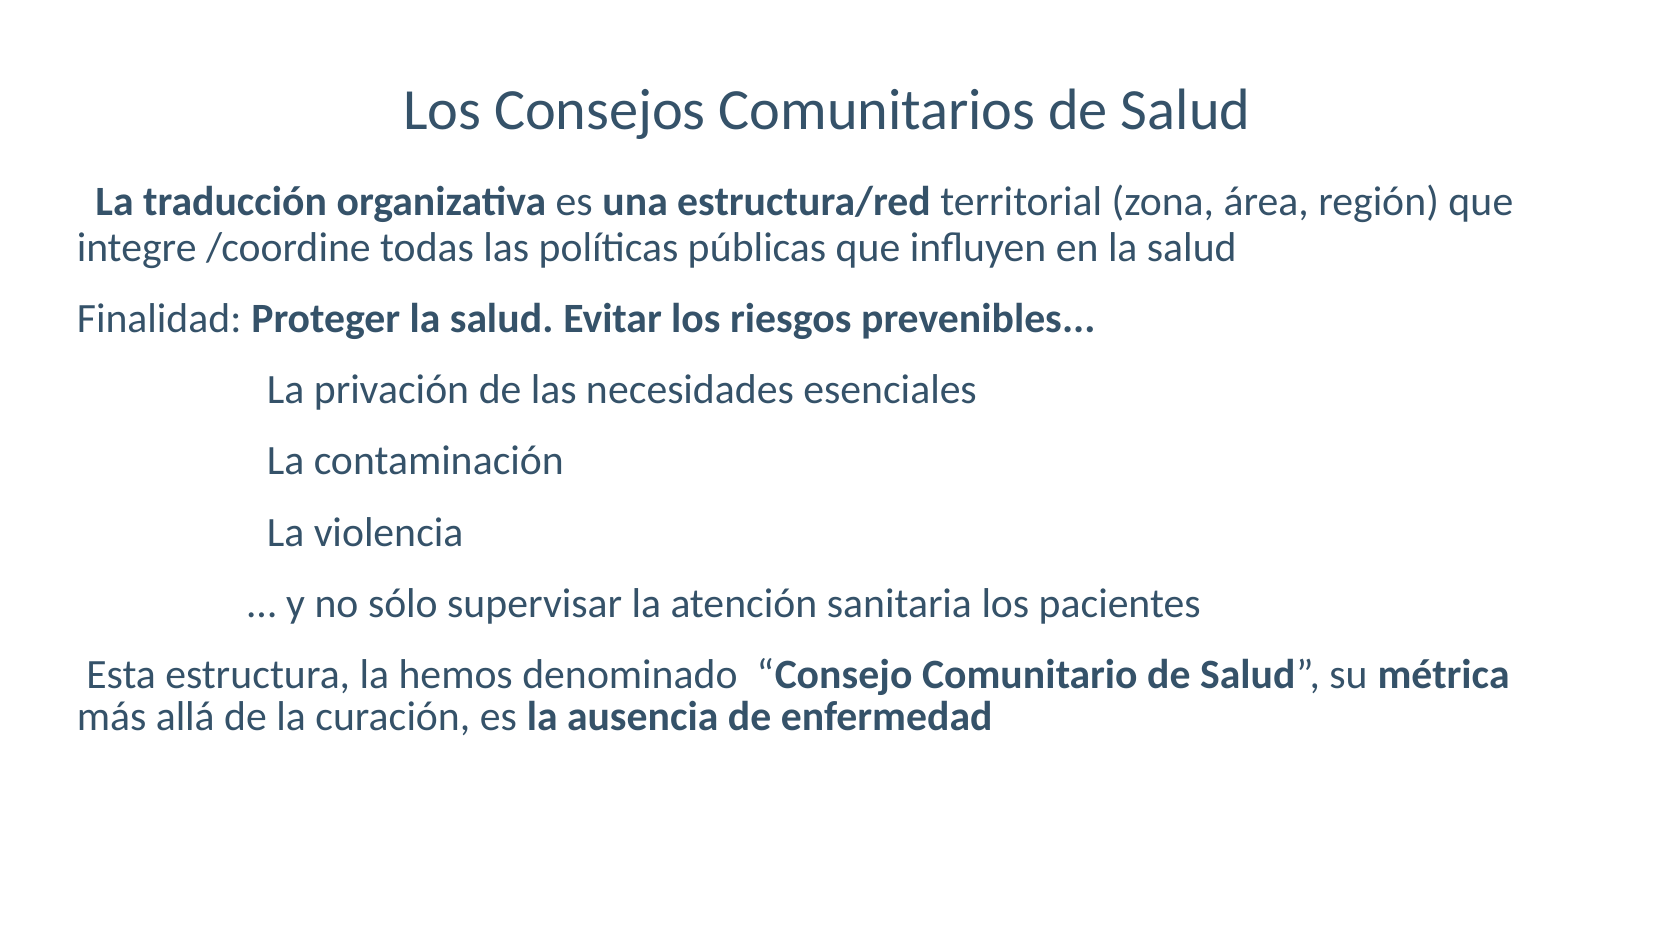

# Los Consejos Comunitarios de Salud
 La traducción organizativa es una estructura/red territorial (zona, área, región) que integre /coordine todas las políticas públicas que influyen en la salud
Finalidad: Proteger la salud. Evitar los riesgos prevenibles...
 La privación de las necesidades esenciales
 La contaminación
 La violencia
 … y no sólo supervisar la atención sanitaria los pacientes
 Esta estructura, la hemos denominado “Consejo Comunitario de Salud”, su métrica más allá de la curación, es la ausencia de enfermedad